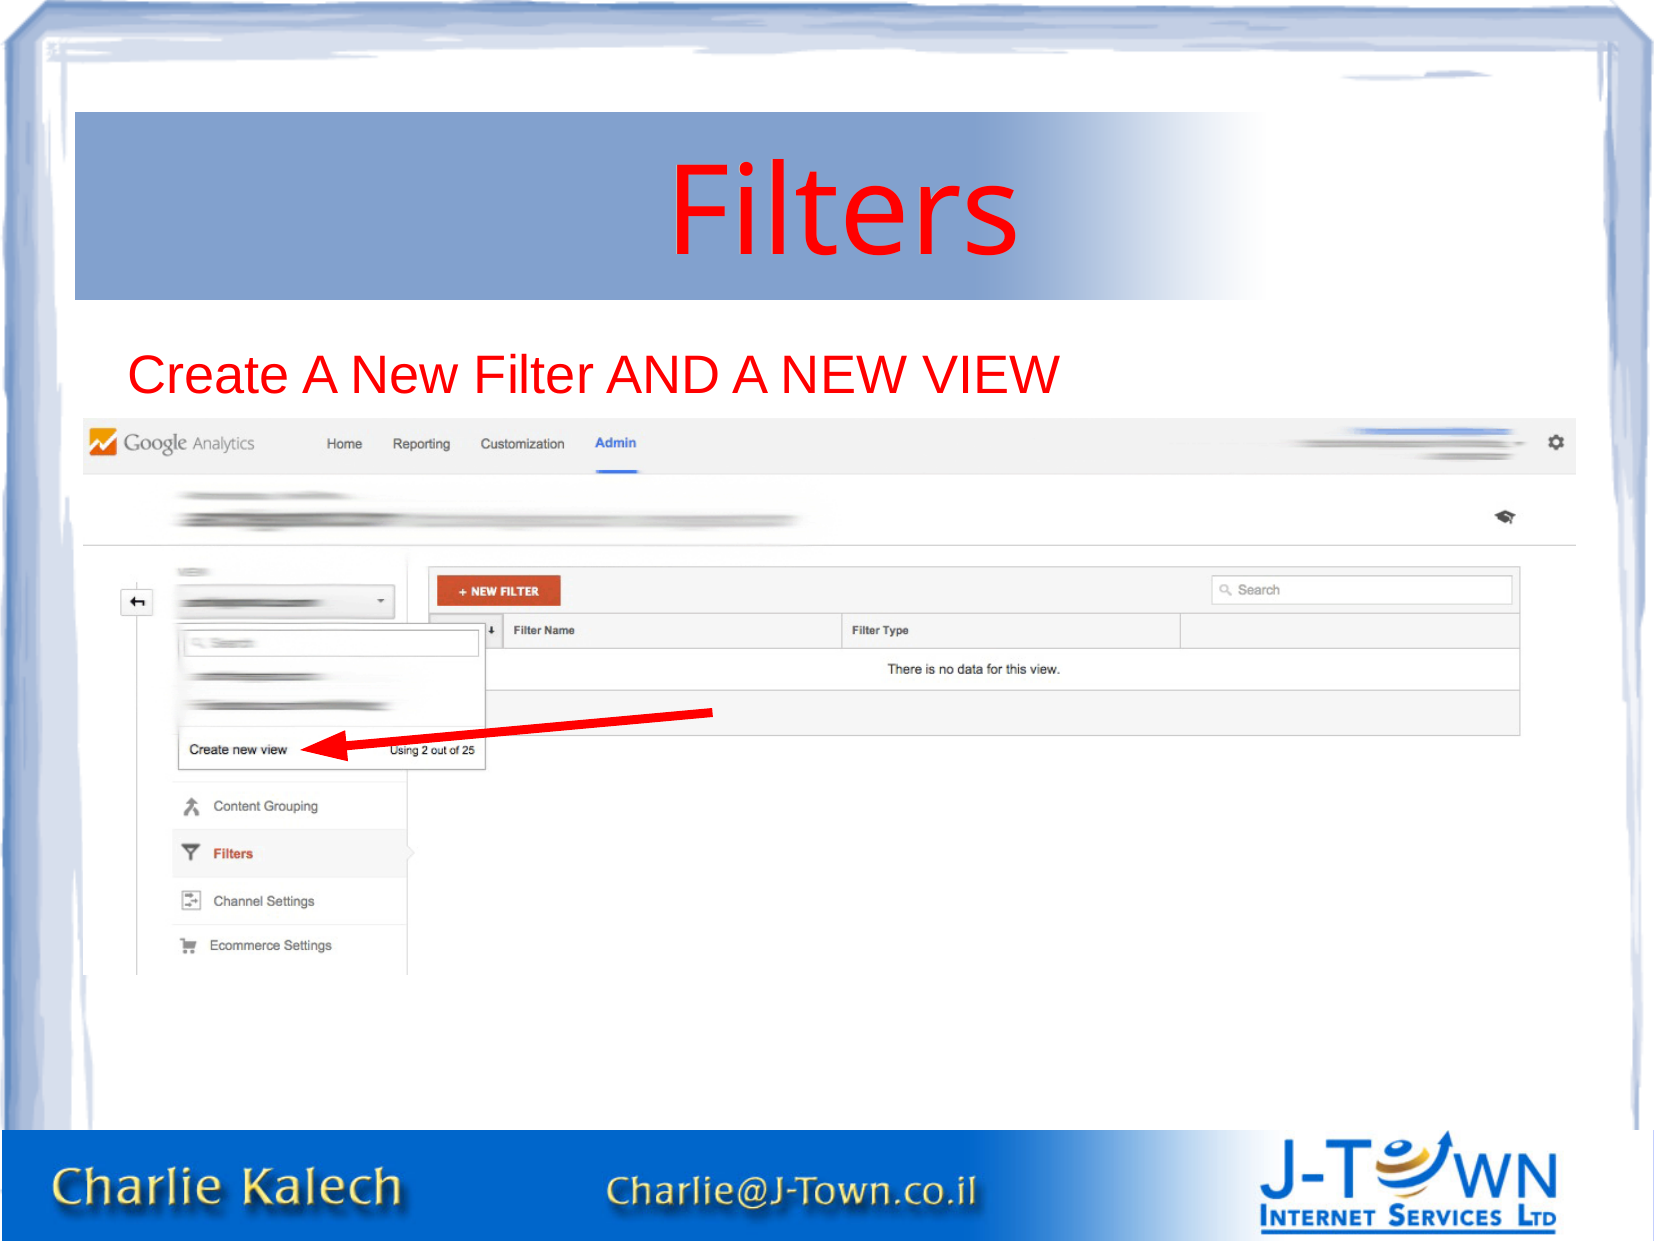

Filters
Create A New Filter AND A NEW VIEW